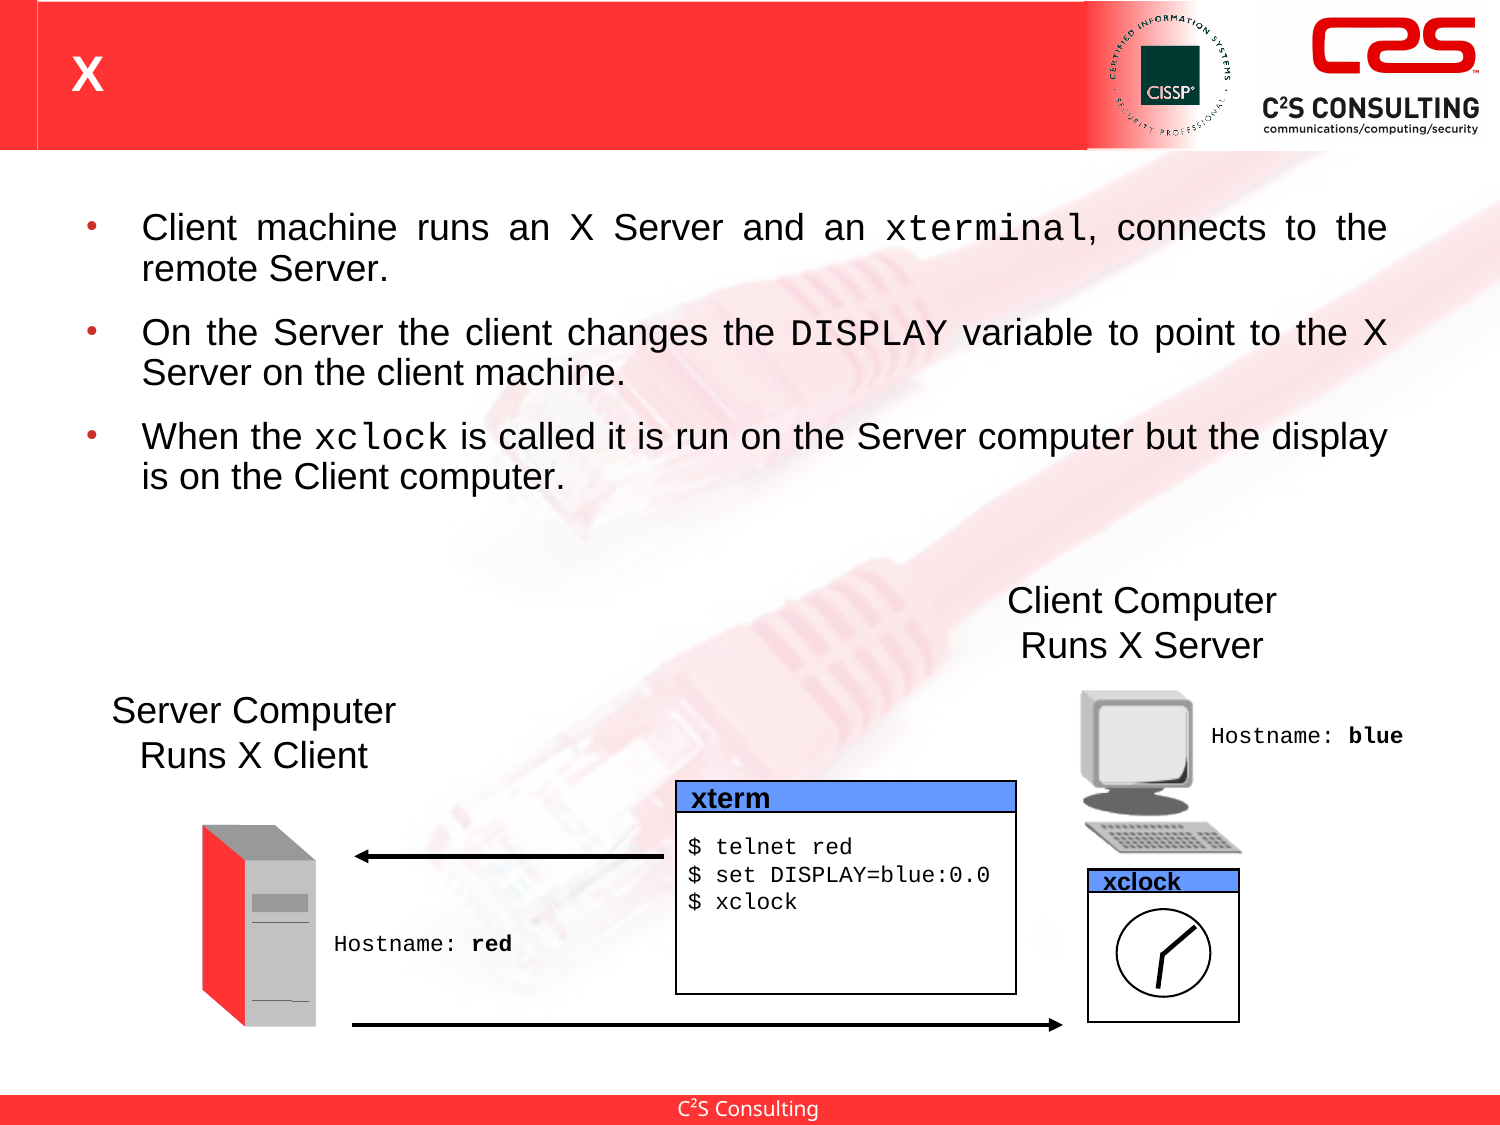

X
# Client machine runs an X Server and an xterminal, connects to the remote Server.
On the Server the client changes the DISPLAY variable to point to the X Server on the client machine.
When the xclock is called it is run on the Server computer but the display is on the Client computer.
Client Computer
Runs X Server
Server Computer
Runs X Client
Hostname: blue
xterm
$ telnet red
$ set DISPLAY=blue:0.0
$ xclock
xclock
Hostname: red